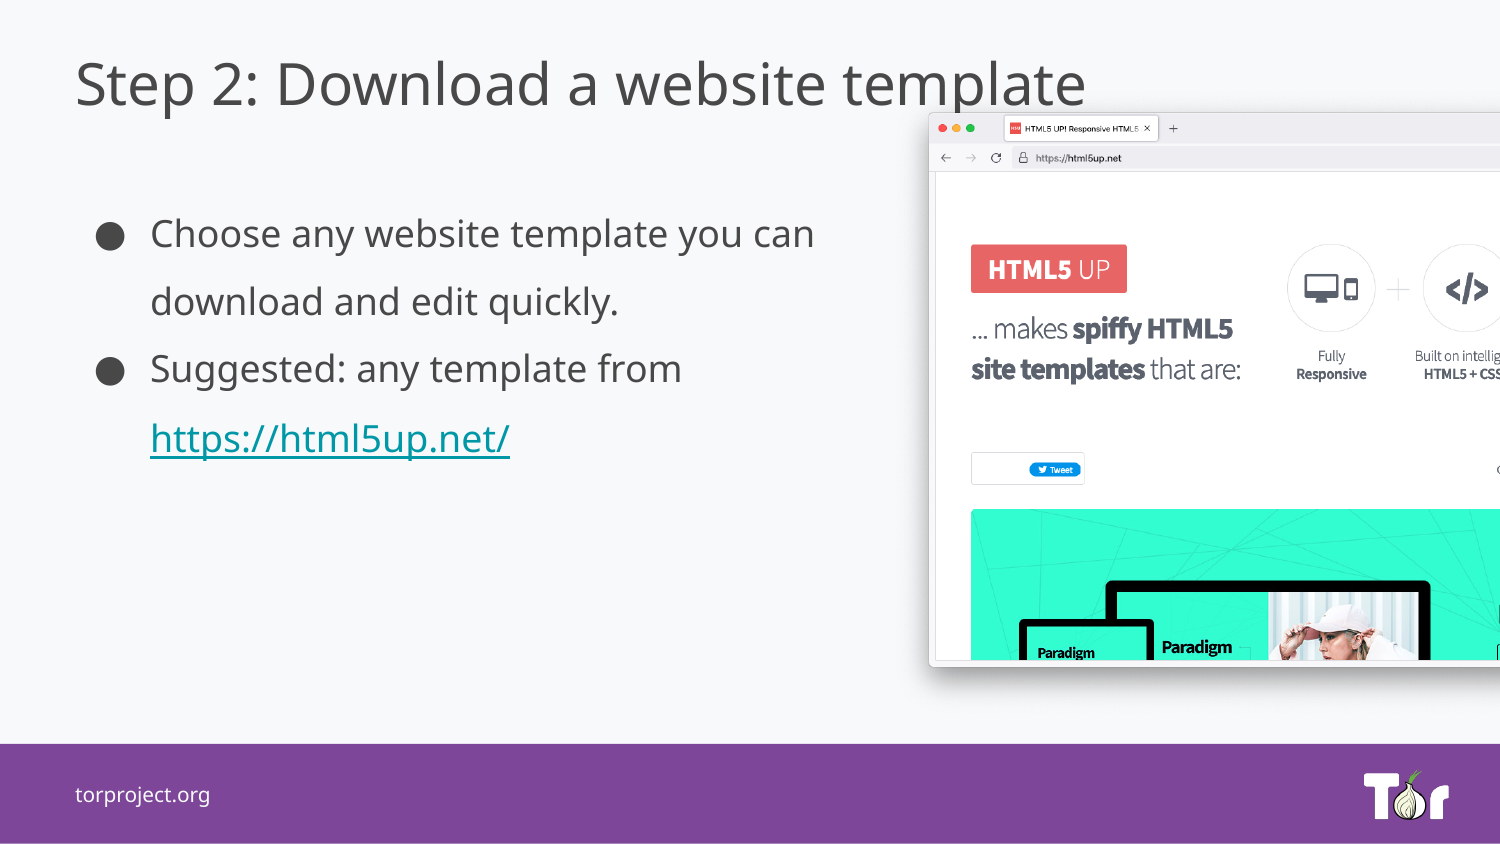

# Step 2: Download a website template
Choose any website template you can download and edit quickly.
Suggested: any template from https://html5up.net/